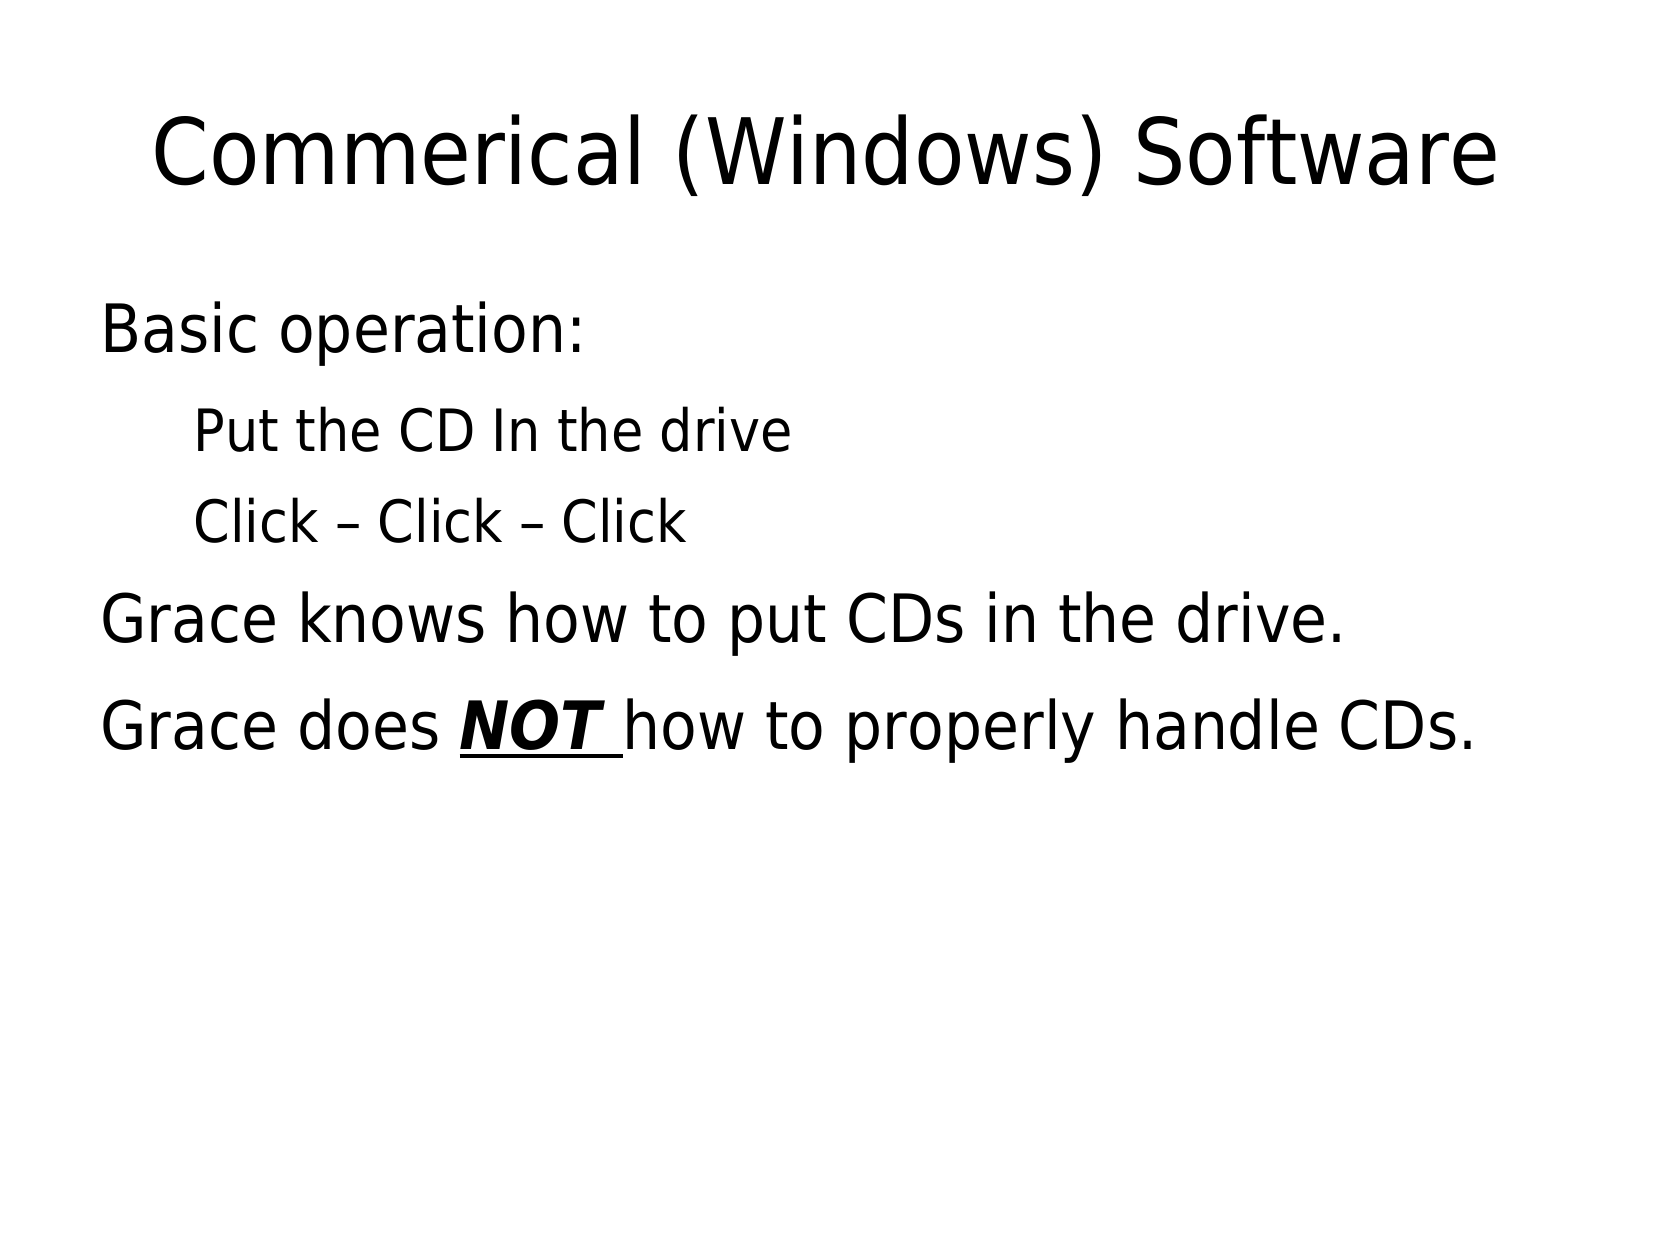

# Commerical (Windows) Software
Basic operation:
 Put the CD In the drive
 Click – Click – Click
Grace knows how to put CDs in the drive.
Grace does NOT how to properly handle CDs.